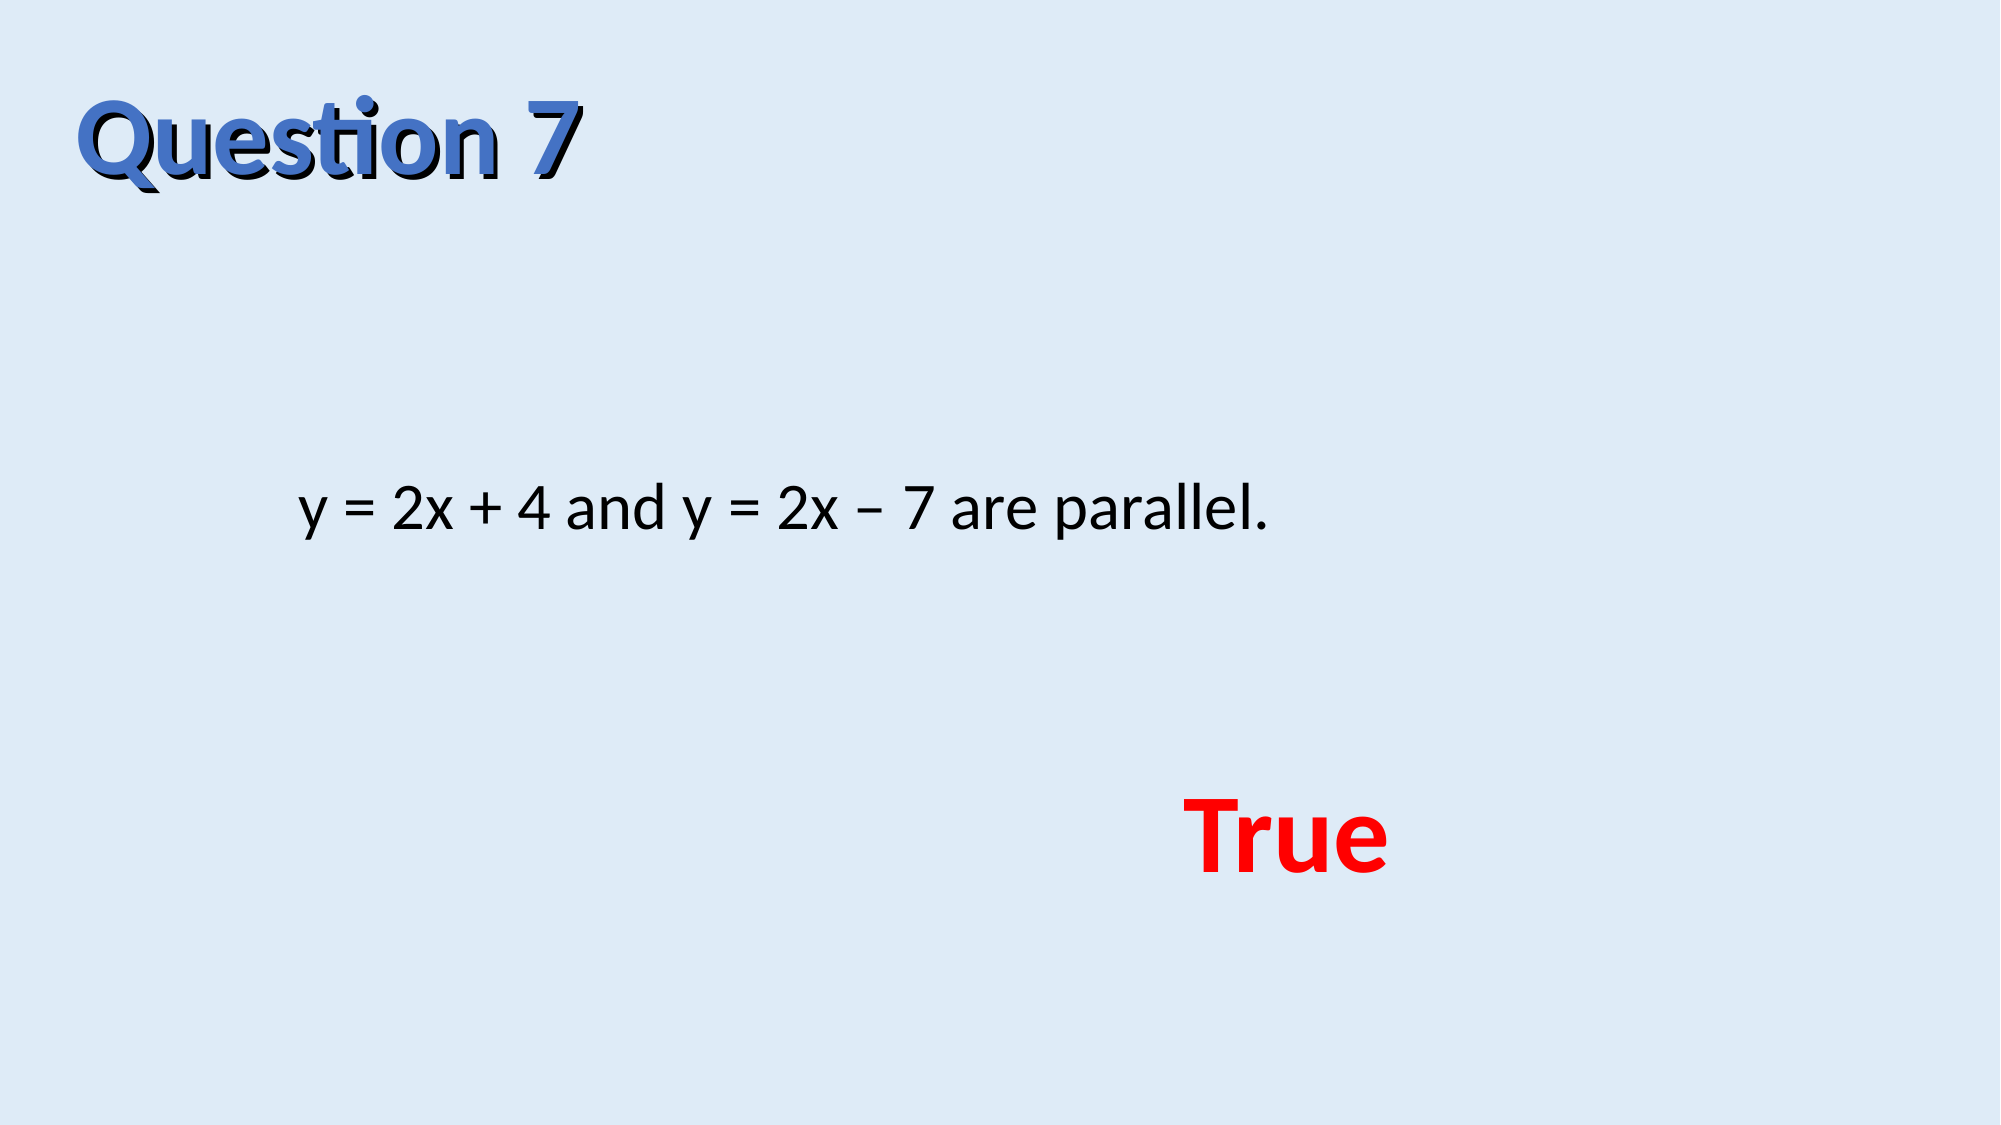

Question 7
y = 2x + 4 and y = 2x – 7 are parallel.
True